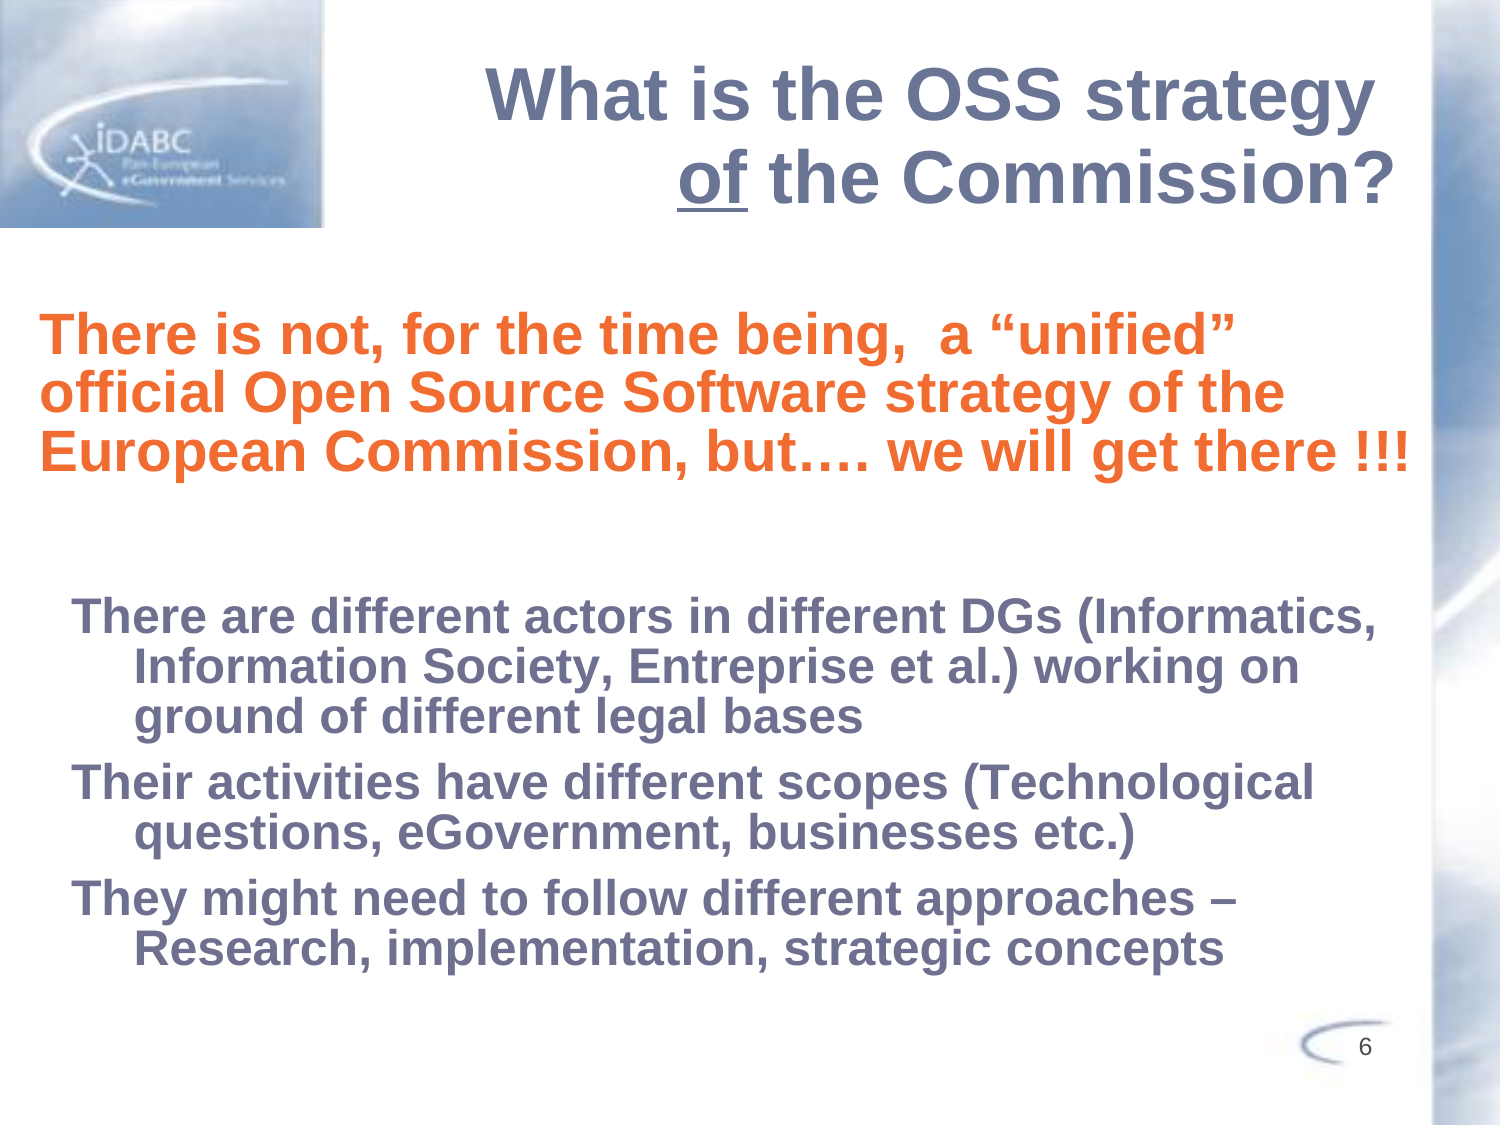

# What is the OSS strategy of the Commission?
There is not, for the time being, a “unified” official Open Source Software strategy of the European Commission, but…. we will get there !!!
There are different actors in different DGs (Informatics, Information Society, Entreprise et al.) working on ground of different legal bases
Their activities have different scopes (Technological questions, eGovernment, businesses etc.)
They might need to follow different approaches – Research, implementation, strategic concepts
6